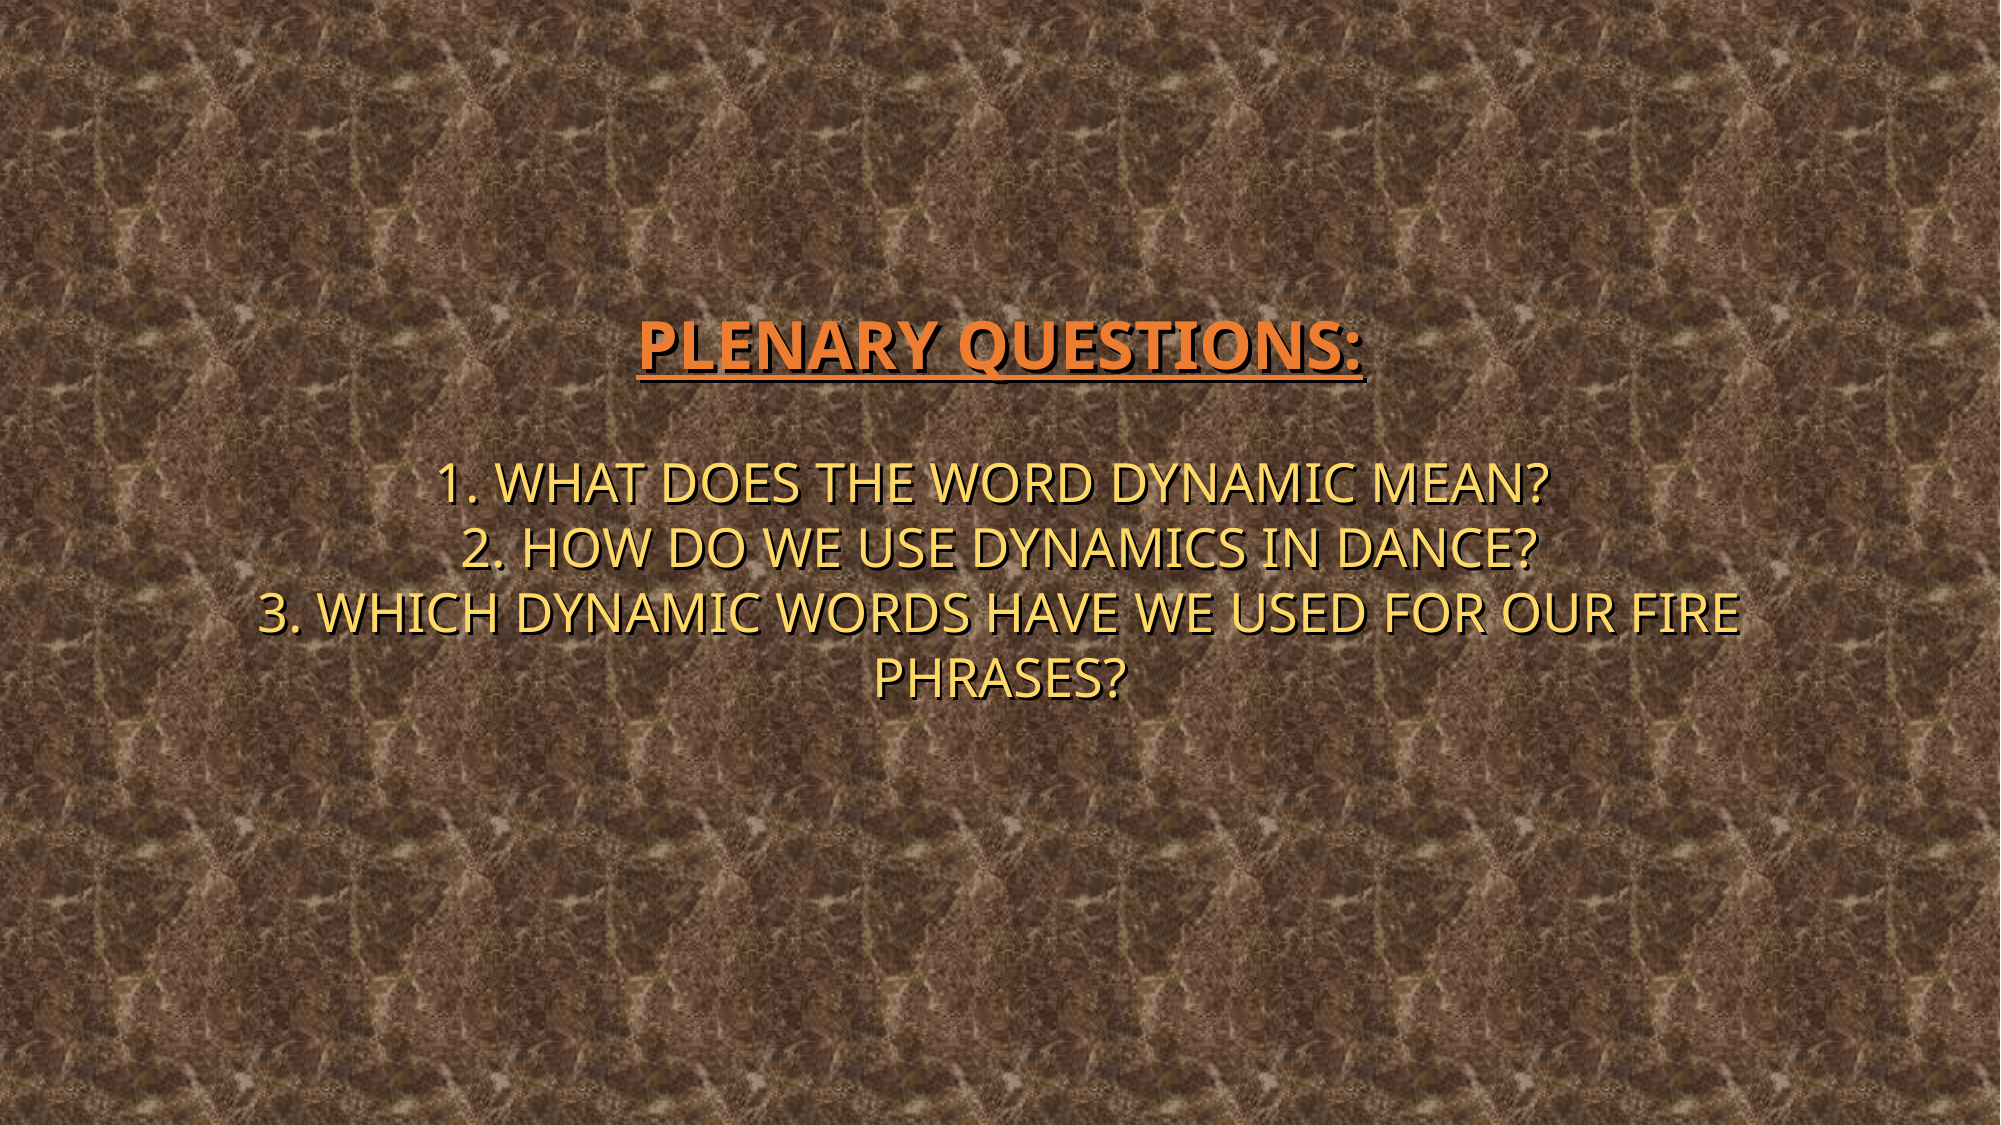

# PLENARY questions: 1. What does the word dynamic mean? 2. How do we use dynamics in dance? 3. Which dynamic words have we used for our fire phrases?